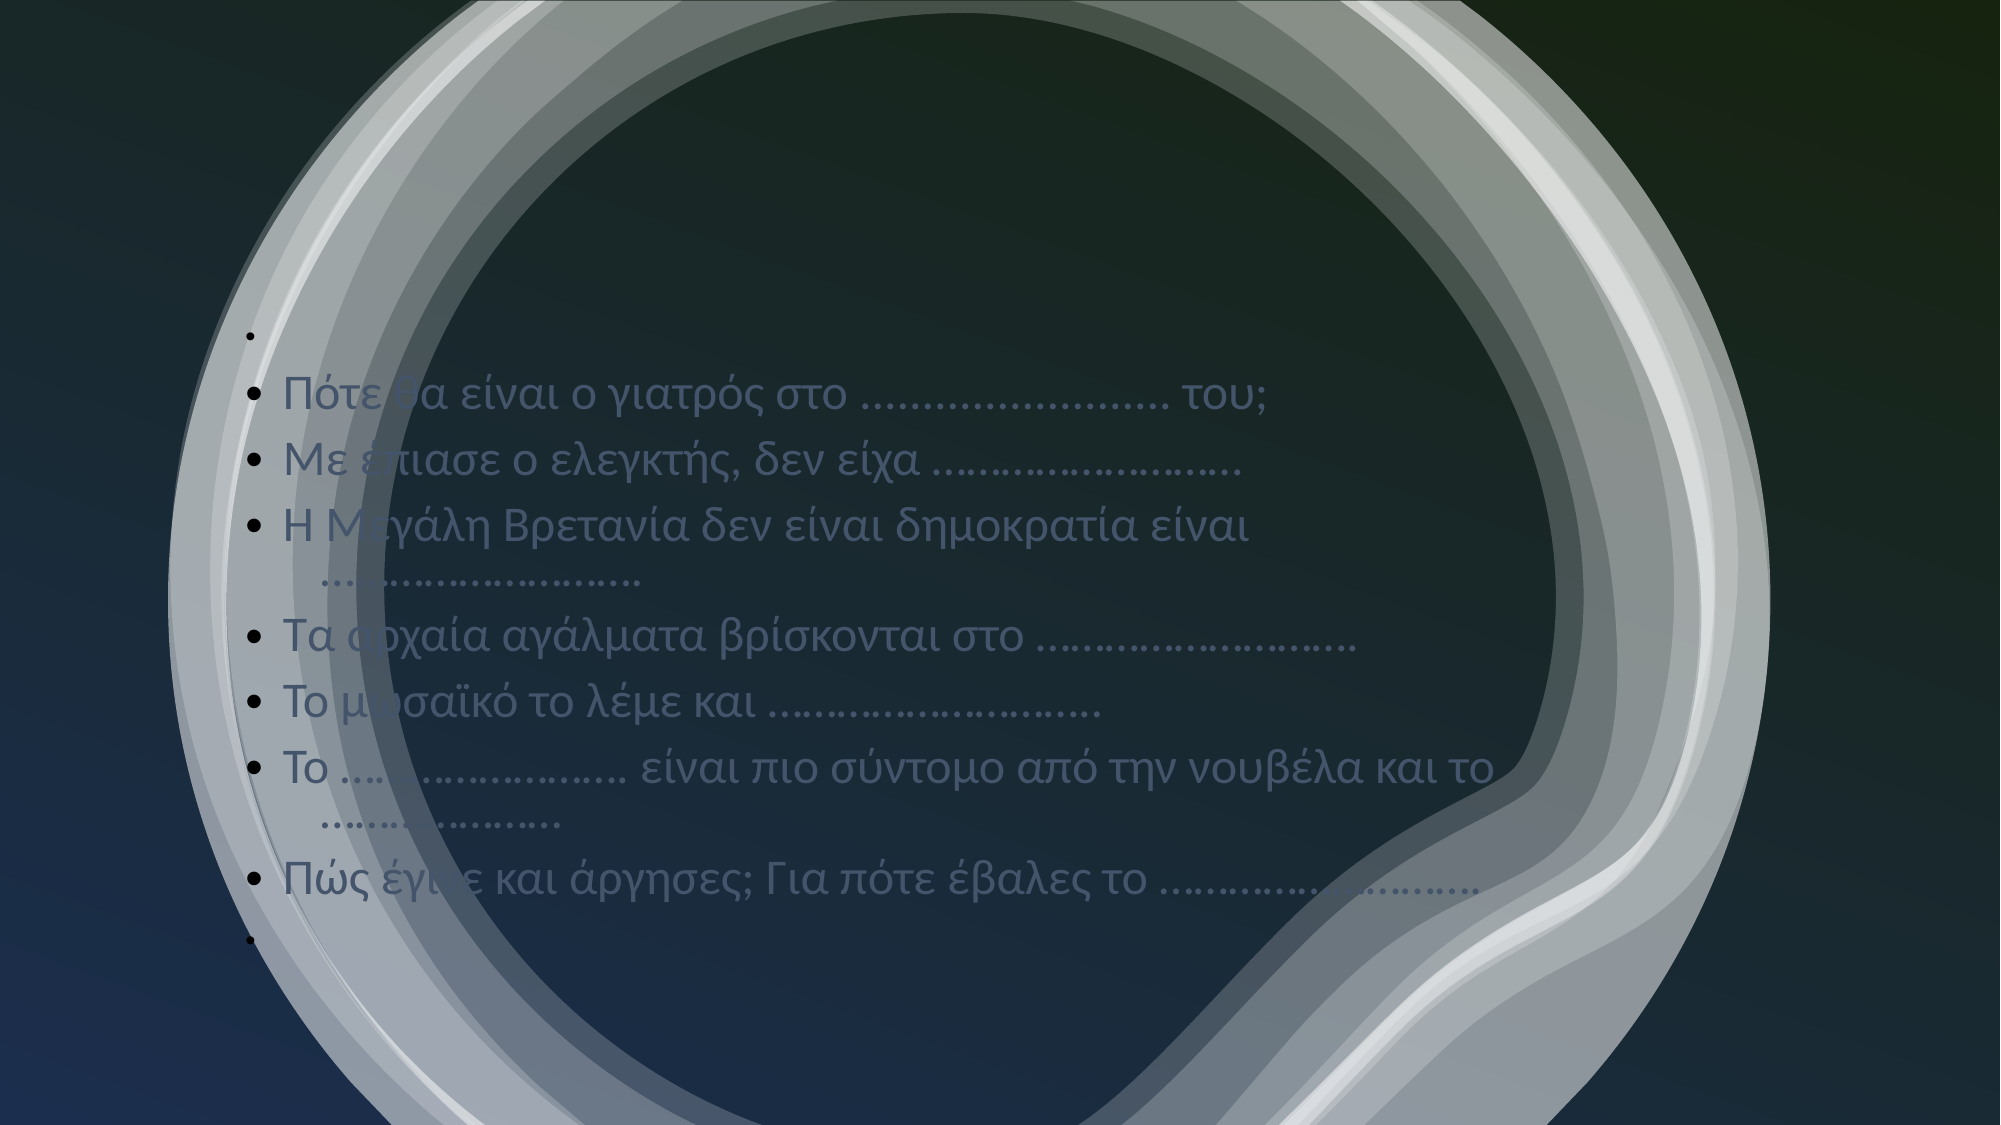

#
Πότε θα είναι ο γιατρός στο ......................... του;
Με έπιασε ο ελεγκτής, δεν είχα ………………………
Η Μεγάλη Βρετανία δεν είναι δημοκρατία είναι ……………………….
Τα αρχαία αγάλματα βρίσκονται στο ……………………….
Το μωσαϊκό το λέμε και ………………………..
Το ……………………. είναι πιο σύντομο από την νουβέλα και το …………………
Πώς έγινε και άργησες; Για πότε έβαλες το ……………………….